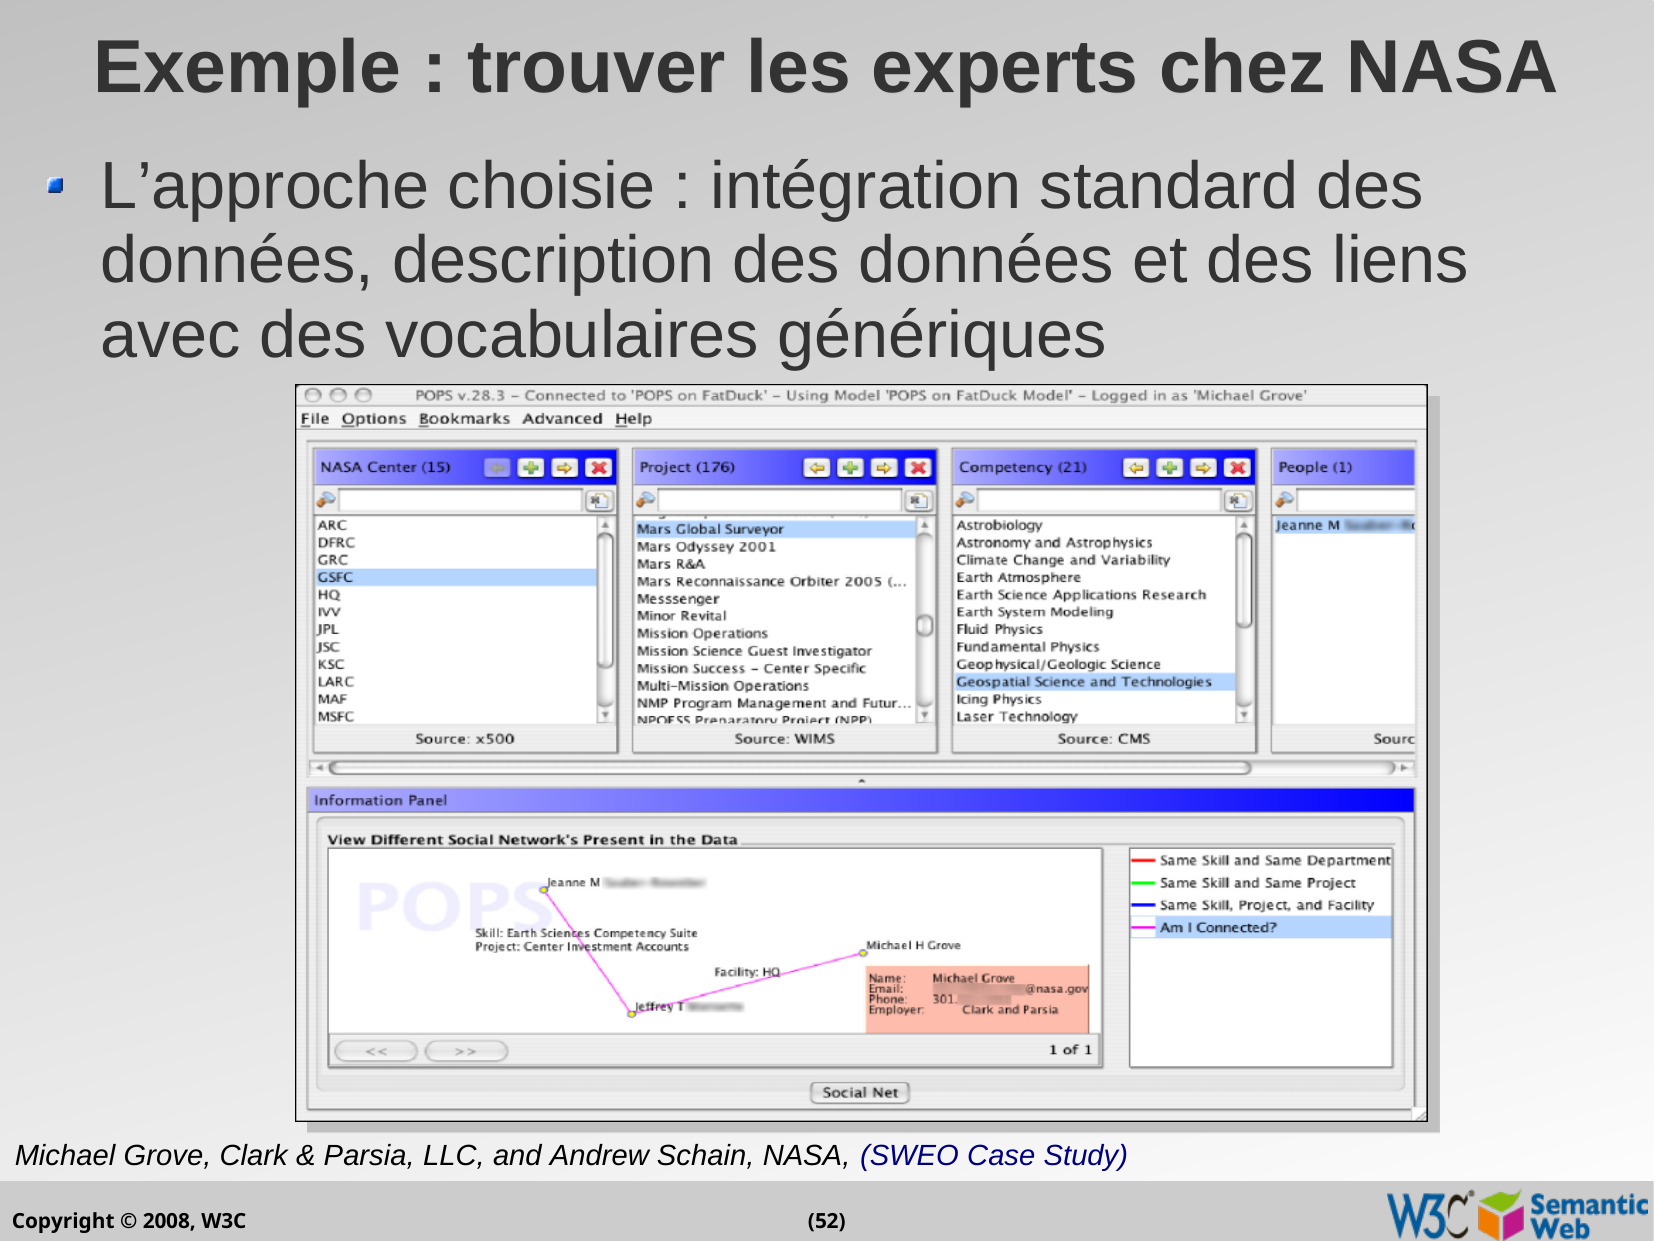

# Exemple : trouver les experts chez NASA
L’approche choisie : intégration standard des données, description des données et des liens avec des vocabulaires génériques
Michael Grove, Clark & Parsia, LLC, and Andrew Schain, NASA, (SWEO Case Study)